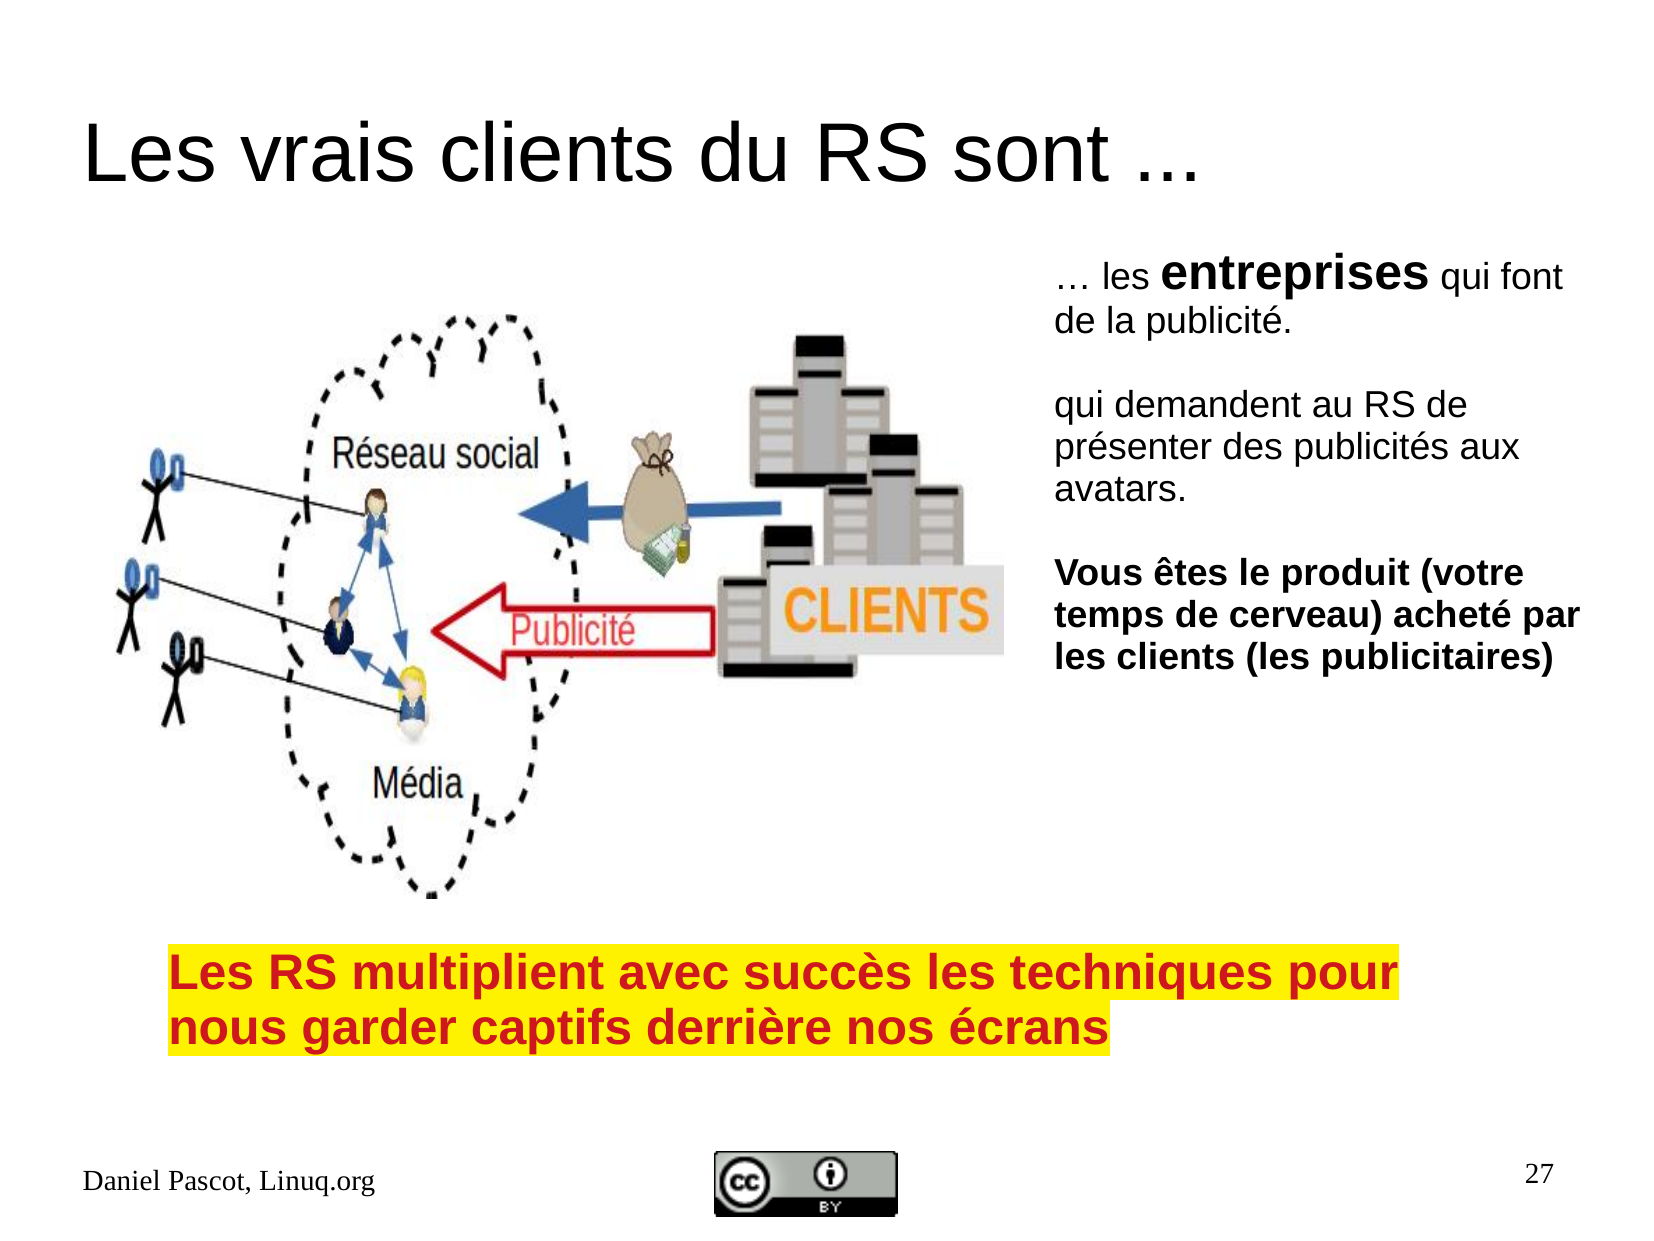

# Les vrais clients du RS sont ...
… les entreprises qui font de la publicité.
qui demandent au RS de présenter des publicités aux avatars.
Vous êtes le produit (votre temps de cerveau) acheté par les clients (les publicitaires)
Les RS multiplient avec succès les techniques pour
nous garder captifs derrière nos écrans
27
15-08- 2018